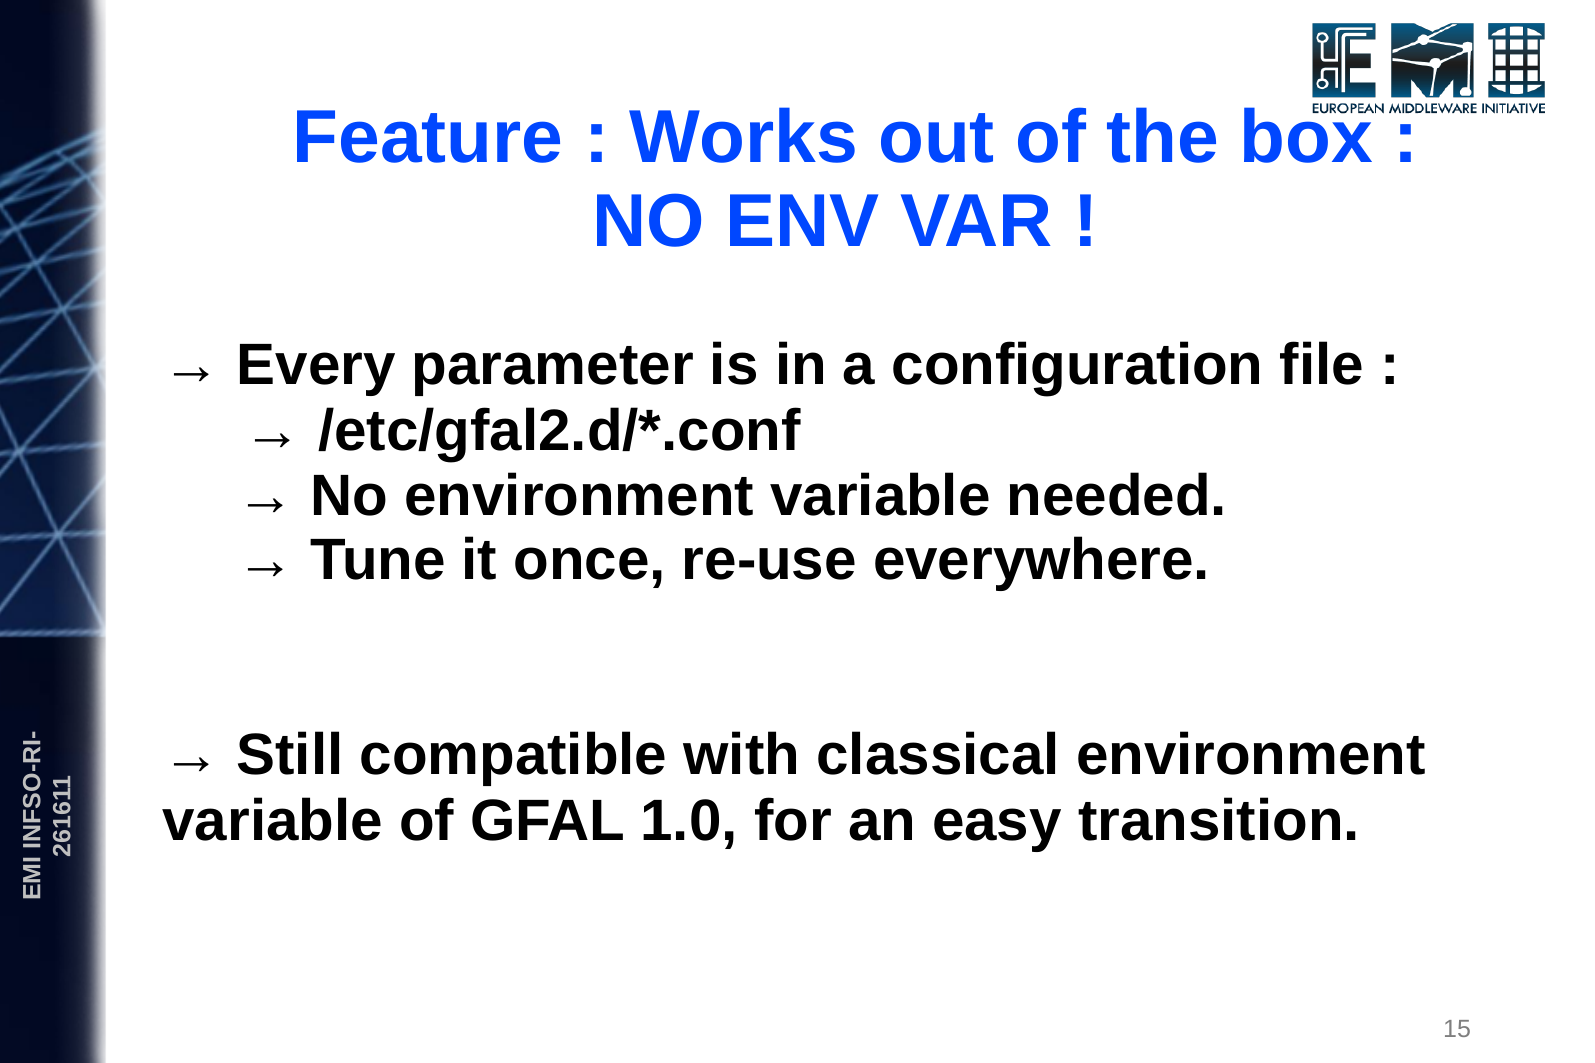

Feature : Works out of the box :
NO ENV VAR !
→ Every parameter is in a configuration file :
 → /etc/gfal2.d/*.conf
	→ No environment variable needed.
	→ Tune it once, re-use everywhere.
→ Still compatible with classical environment variable of GFAL 1.0, for an easy transition.
15